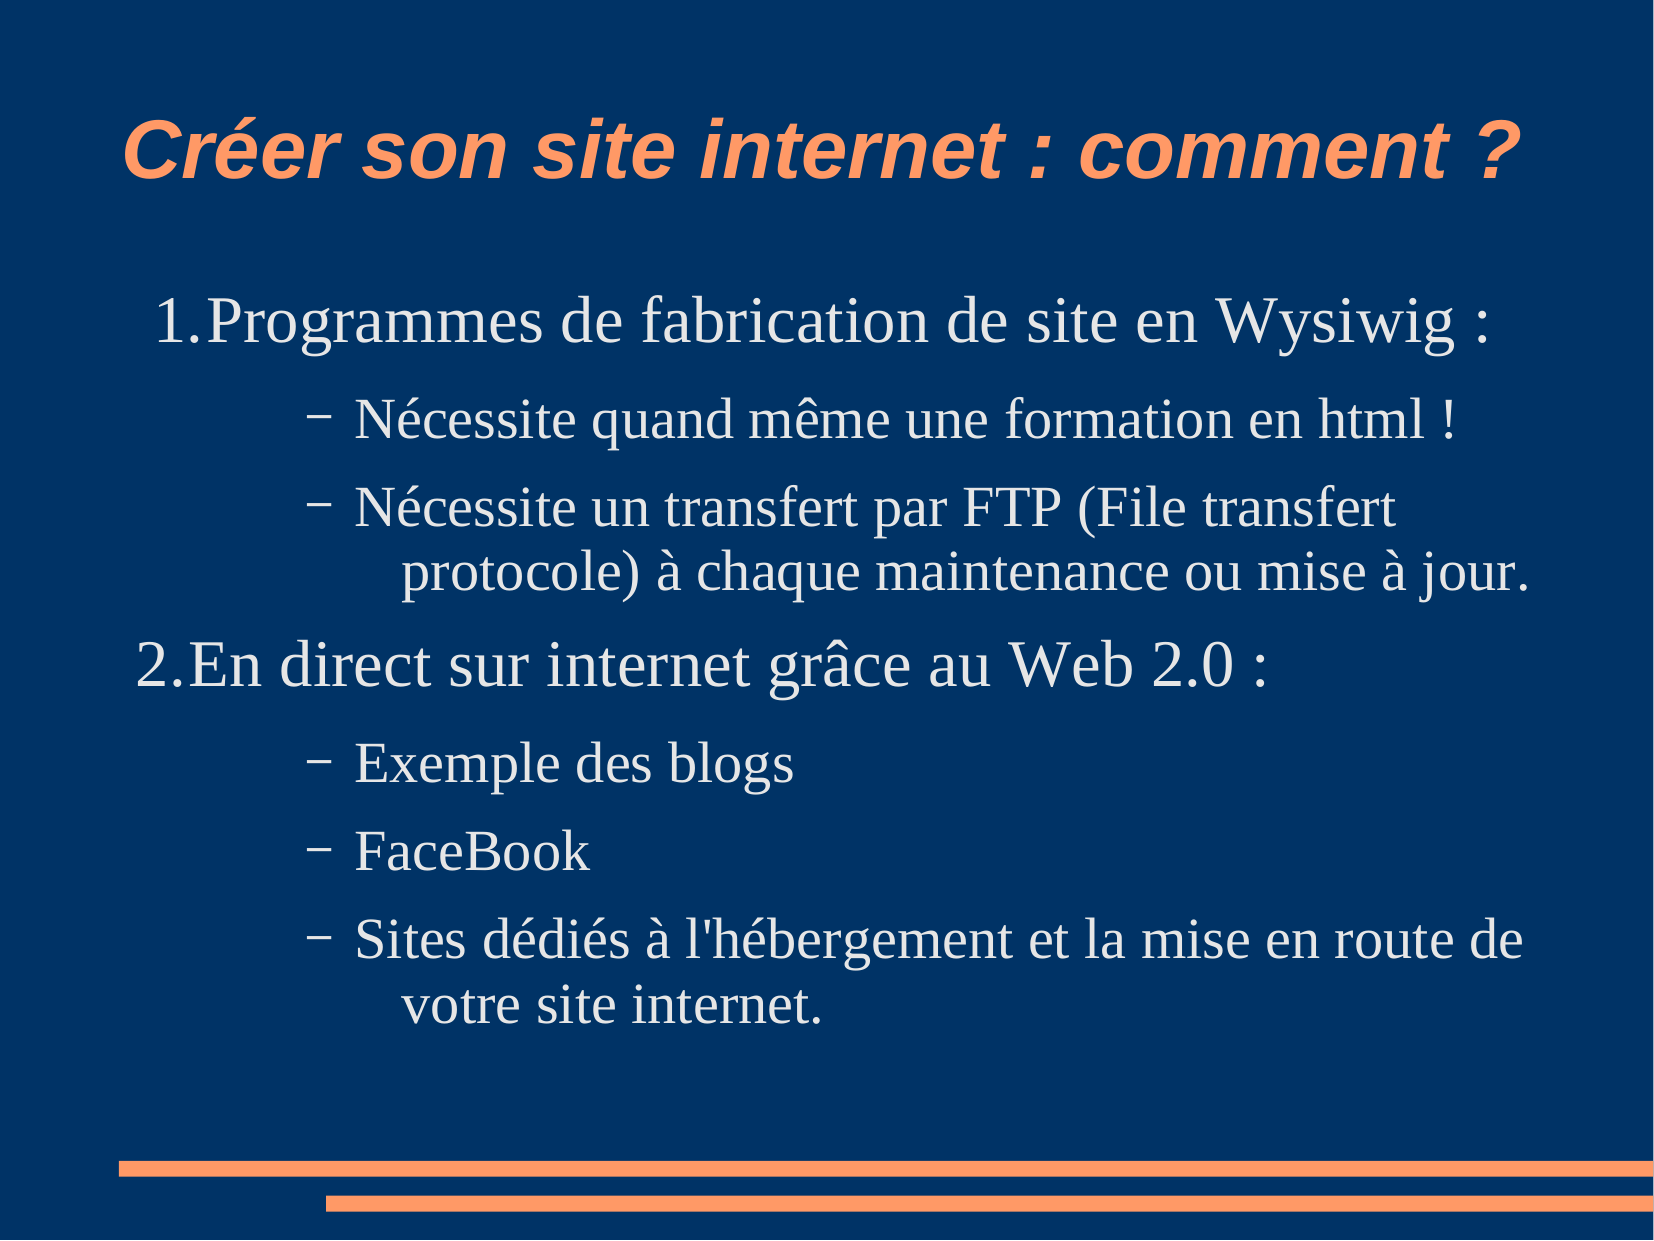

# Créer son site internet : comment ?
Programmes de fabrication de site en Wysiwig :
Nécessite quand même une formation en html !
Nécessite un transfert par FTP (File transfert protocole) à chaque maintenance ou mise à jour.
En direct sur internet grâce au Web 2.0 :
Exemple des blogs
FaceBook
Sites dédiés à l'hébergement et la mise en route de votre site internet.